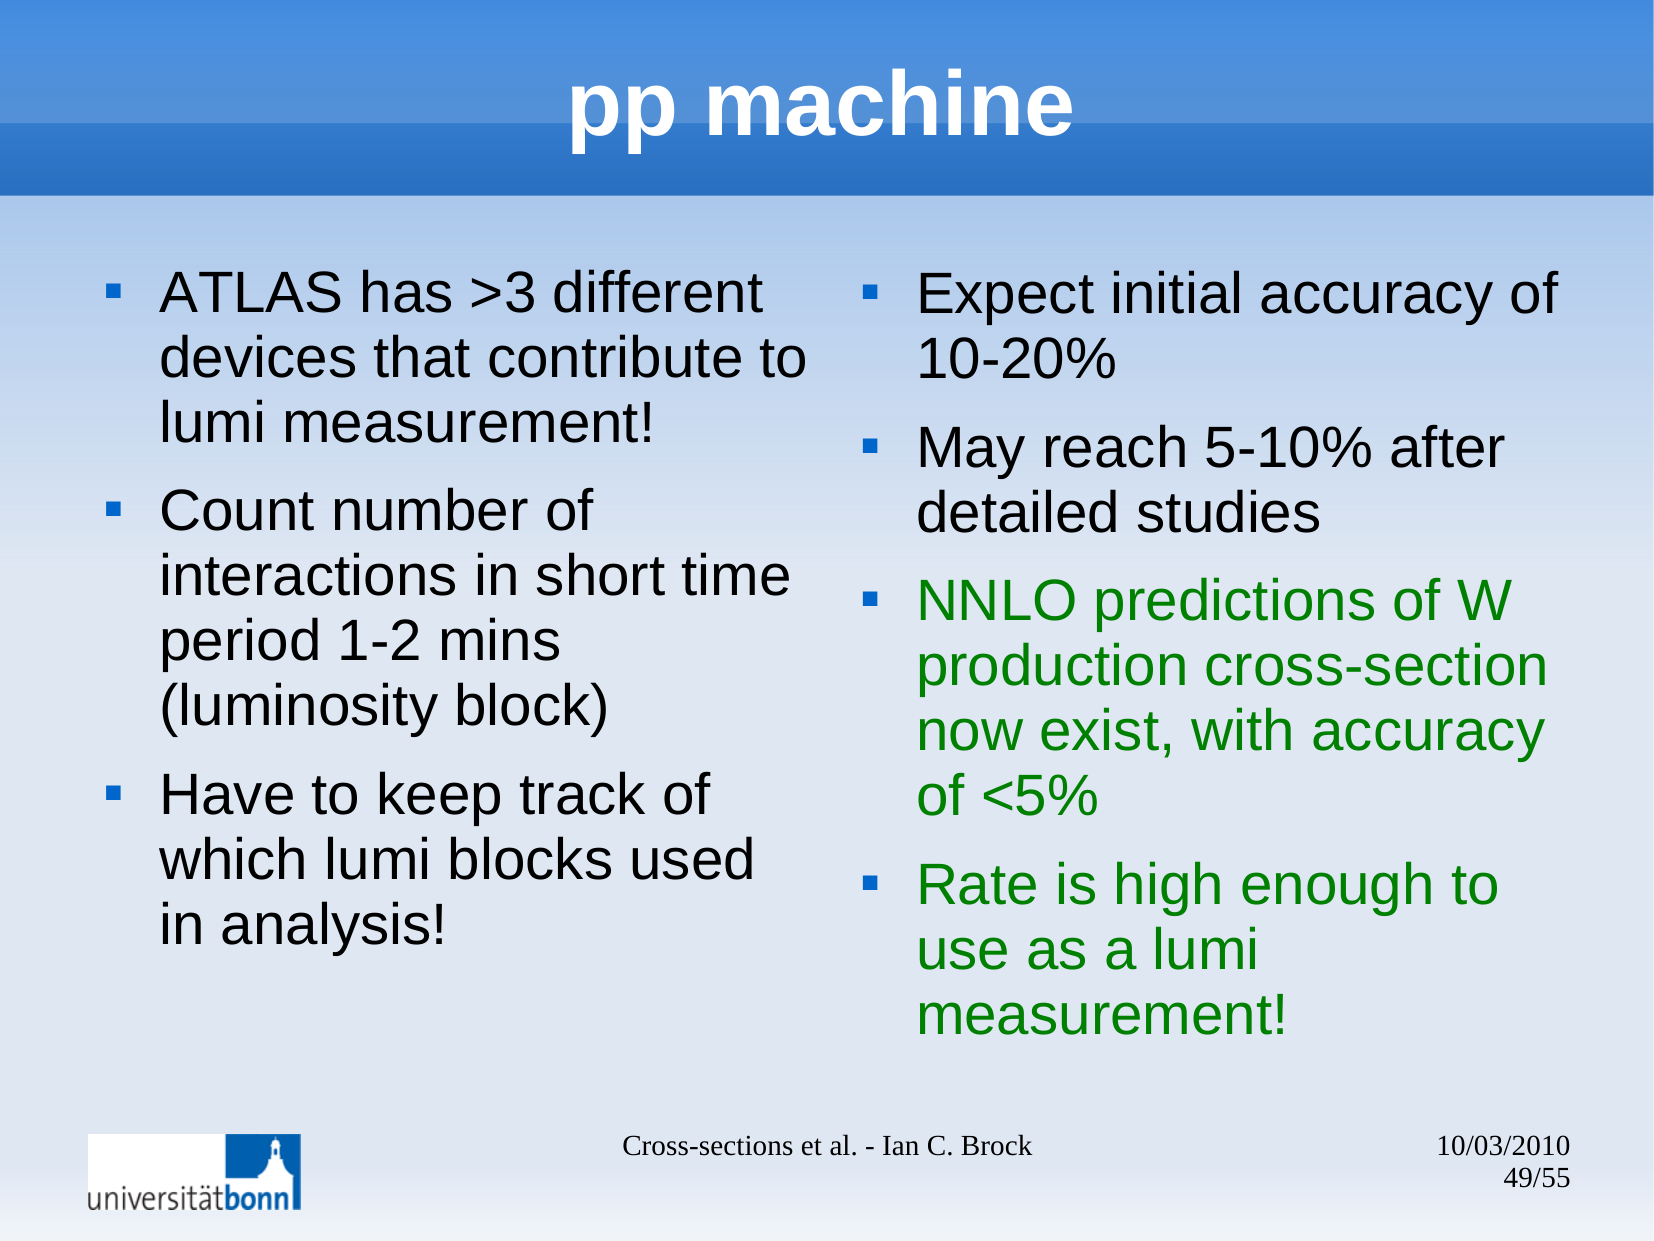

# pp machine
ATLAS has >3 different devices that contribute to lumi measurement!
Count number of interactions in short time period 1-2 mins
(luminosity block)
Have to keep track of which lumi blocks used in analysis!
Expect initial accuracy of 10-20%
May reach 5-10% after detailed studies
NNLO predictions of W production cross-section now exist, with accuracy of <5%
Rate is high enough to use as a lumi measurement!
Cross-sections et al. - Ian C. Brock
49